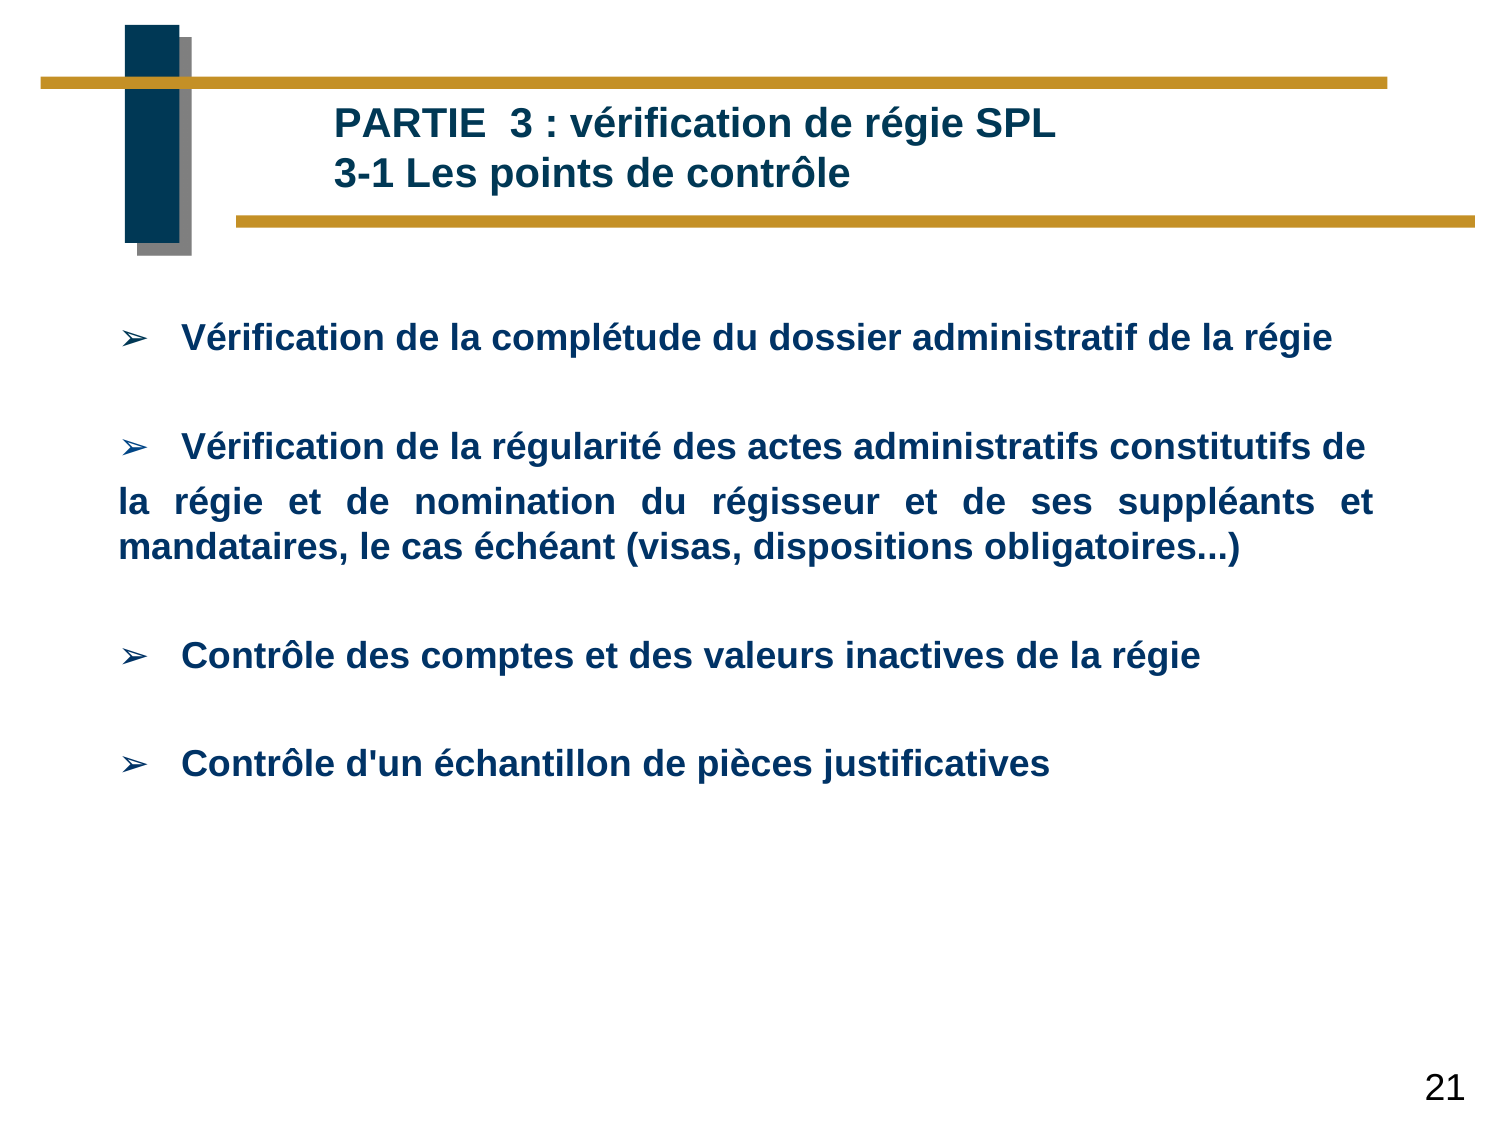

#
PARTIE 3 : vérification de régie SPL
3-1 Les points de contrôle
➢ Vérification de la complétude du dossier administratif de la régie
➢ Vérification de la régularité des actes administratifs constitutifs de
la régie et de nomination du régisseur et de ses suppléants et mandataires, le cas échéant (visas, dispositions obligatoires...)
➢ Contrôle des comptes et des valeurs inactives de la régie
➢ Contrôle d'un échantillon de pièces justificatives
 21